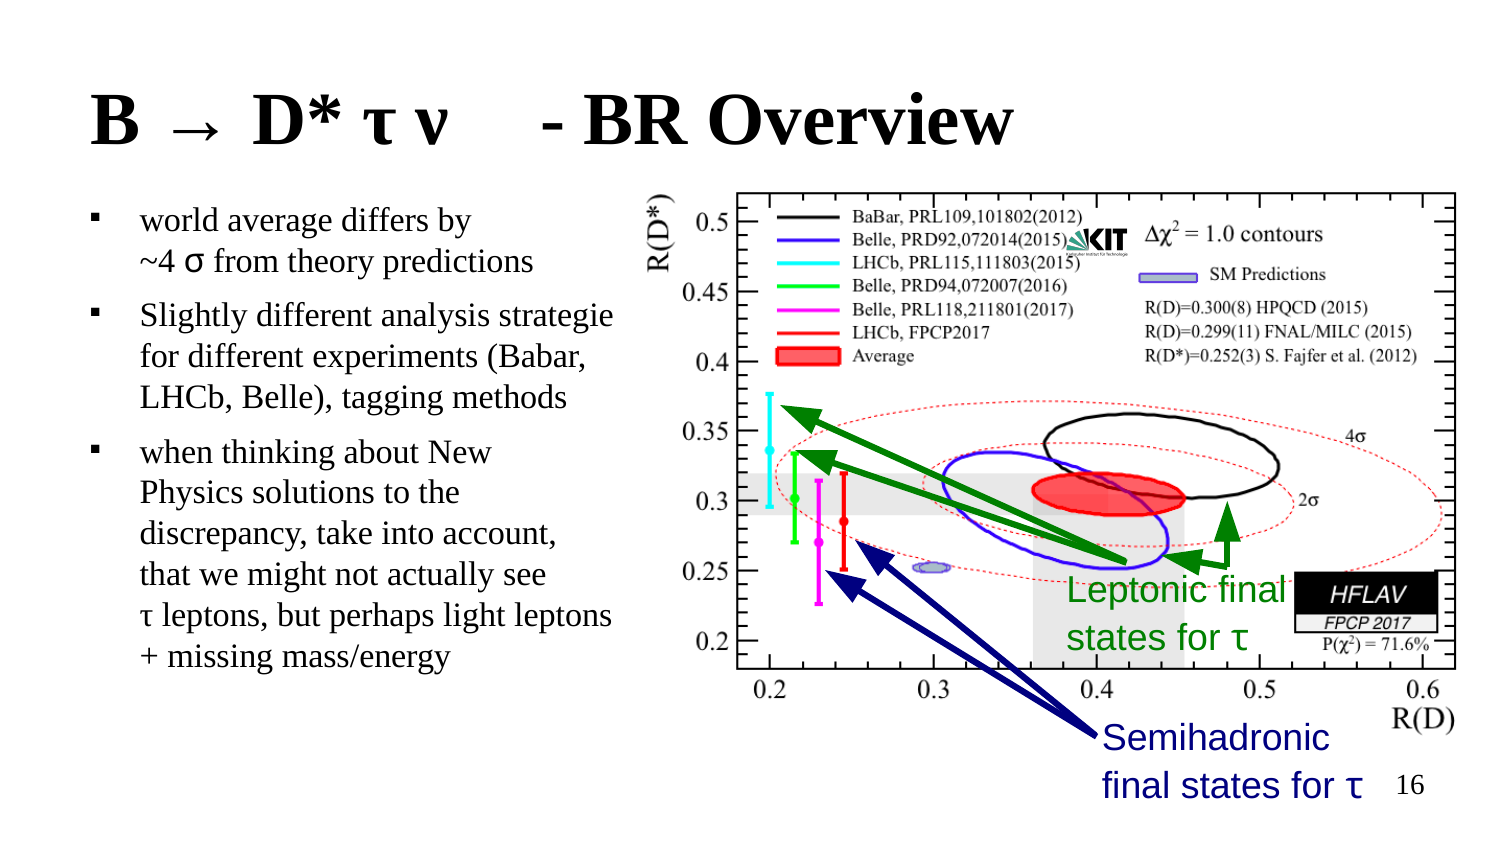

# B → D* τ ν 	- BR Overview
world average differs by
~4 σ from theory predictions
Slightly different analysis strategies for different experiments (Babar, LHCb, Belle), tagging methods
when thinking about New
Physics solutions to the
discrepancy, take into account,
that we might not actually see
τ leptons, but perhaps light leptons + missing mass/energy
Leptonic final
states for τ
Semihadronic
final states for τ
16